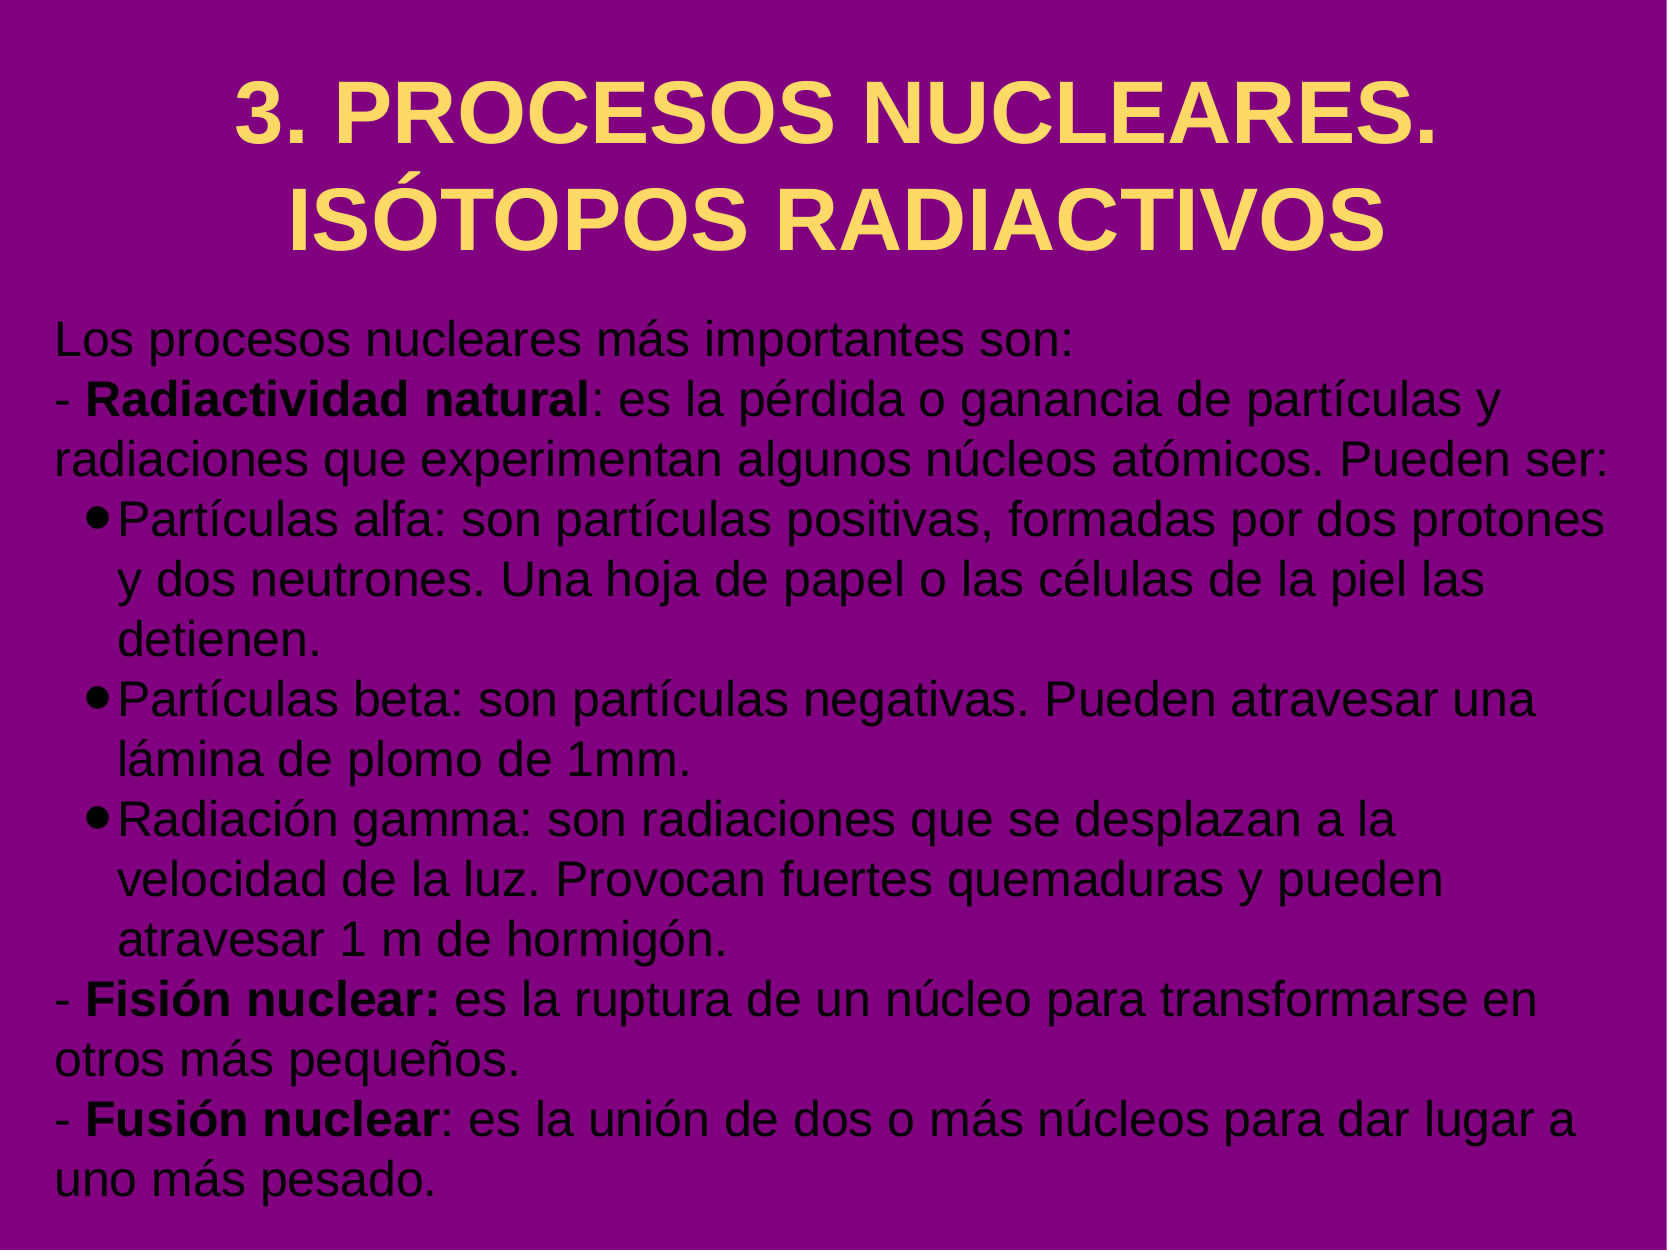

# 3. PROCESOS NUCLEARES. ISÓTOPOS RADIACTIVOS
Los procesos nucleares más importantes son:
- Radiactividad natural: es la pérdida o ganancia de partículas y radiaciones que experimentan algunos núcleos atómicos. Pueden ser:
Partículas alfa: son partículas positivas, formadas por dos protones y dos neutrones. Una hoja de papel o las células de la piel las detienen.
Partículas beta: son partículas negativas. Pueden atravesar una lámina de plomo de 1mm.
Radiación gamma: son radiaciones que se desplazan a la velocidad de la luz. Provocan fuertes quemaduras y pueden atravesar 1 m de hormigón.
- Fisión nuclear: es la ruptura de un núcleo para transformarse en otros más pequeños.
- Fusión nuclear: es la unión de dos o más núcleos para dar lugar a uno más pesado.